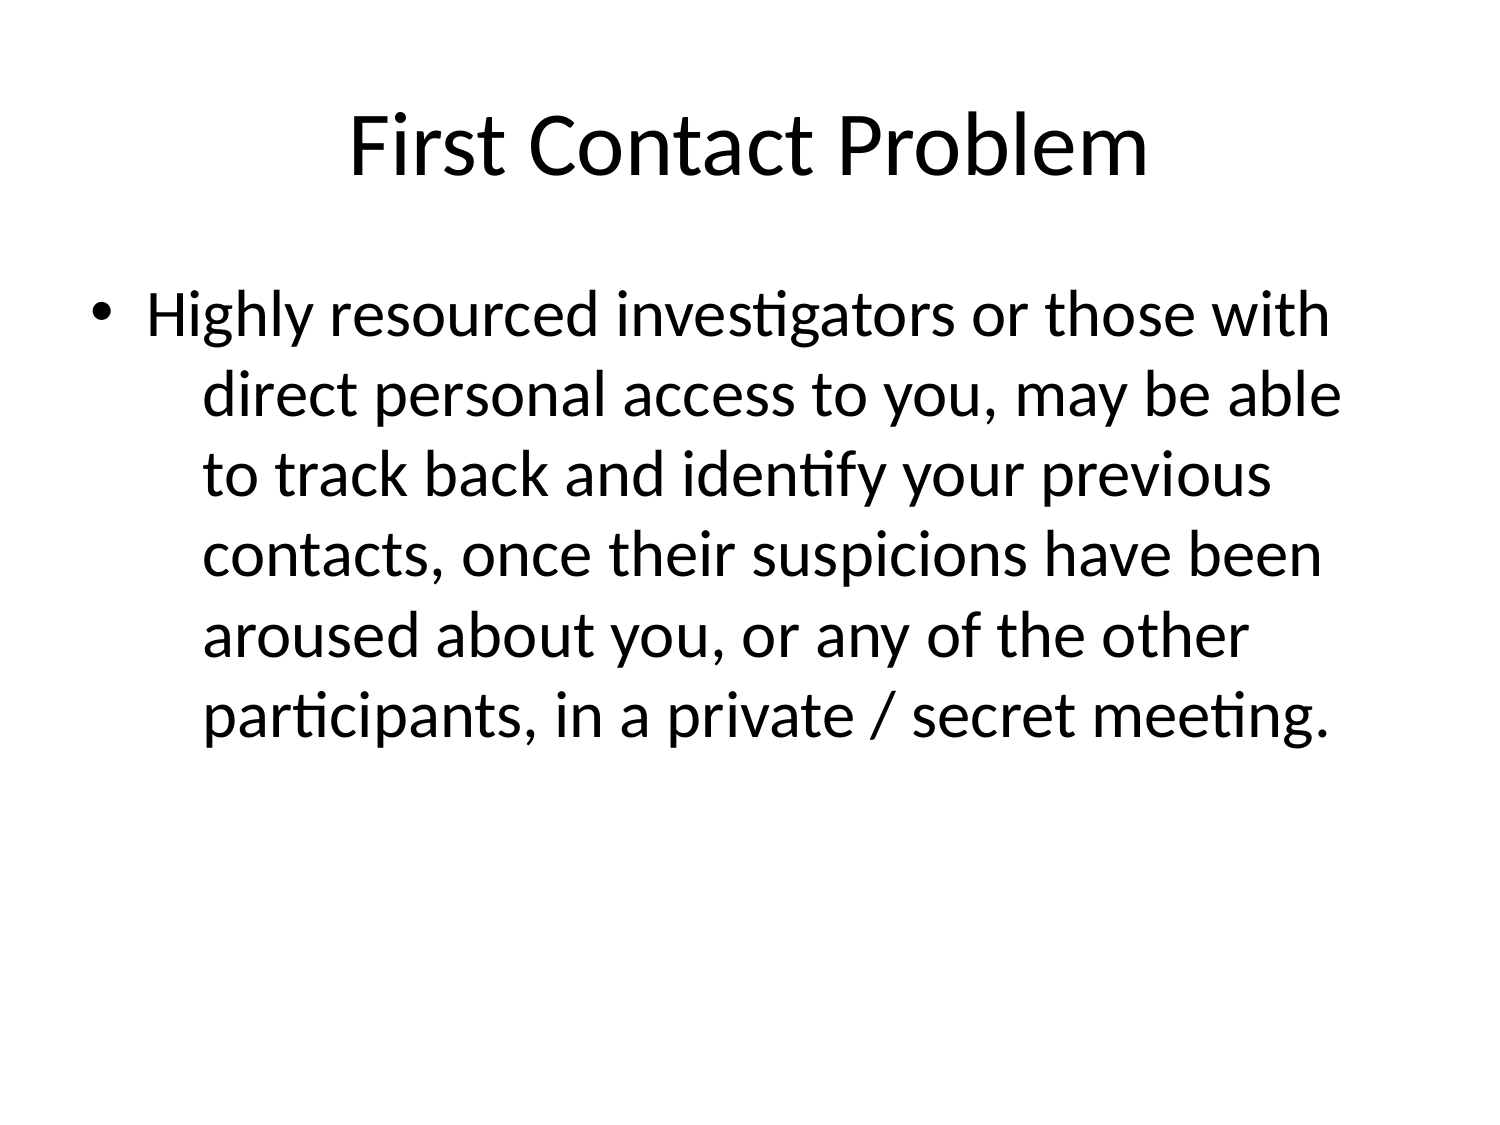

# First Contact Problem
Highly resourced investigators or those with direct personal access to you, may be able to track back and identify your previous contacts, once their suspicions have been aroused about you, or any of the other participants, in a private / secret meeting.